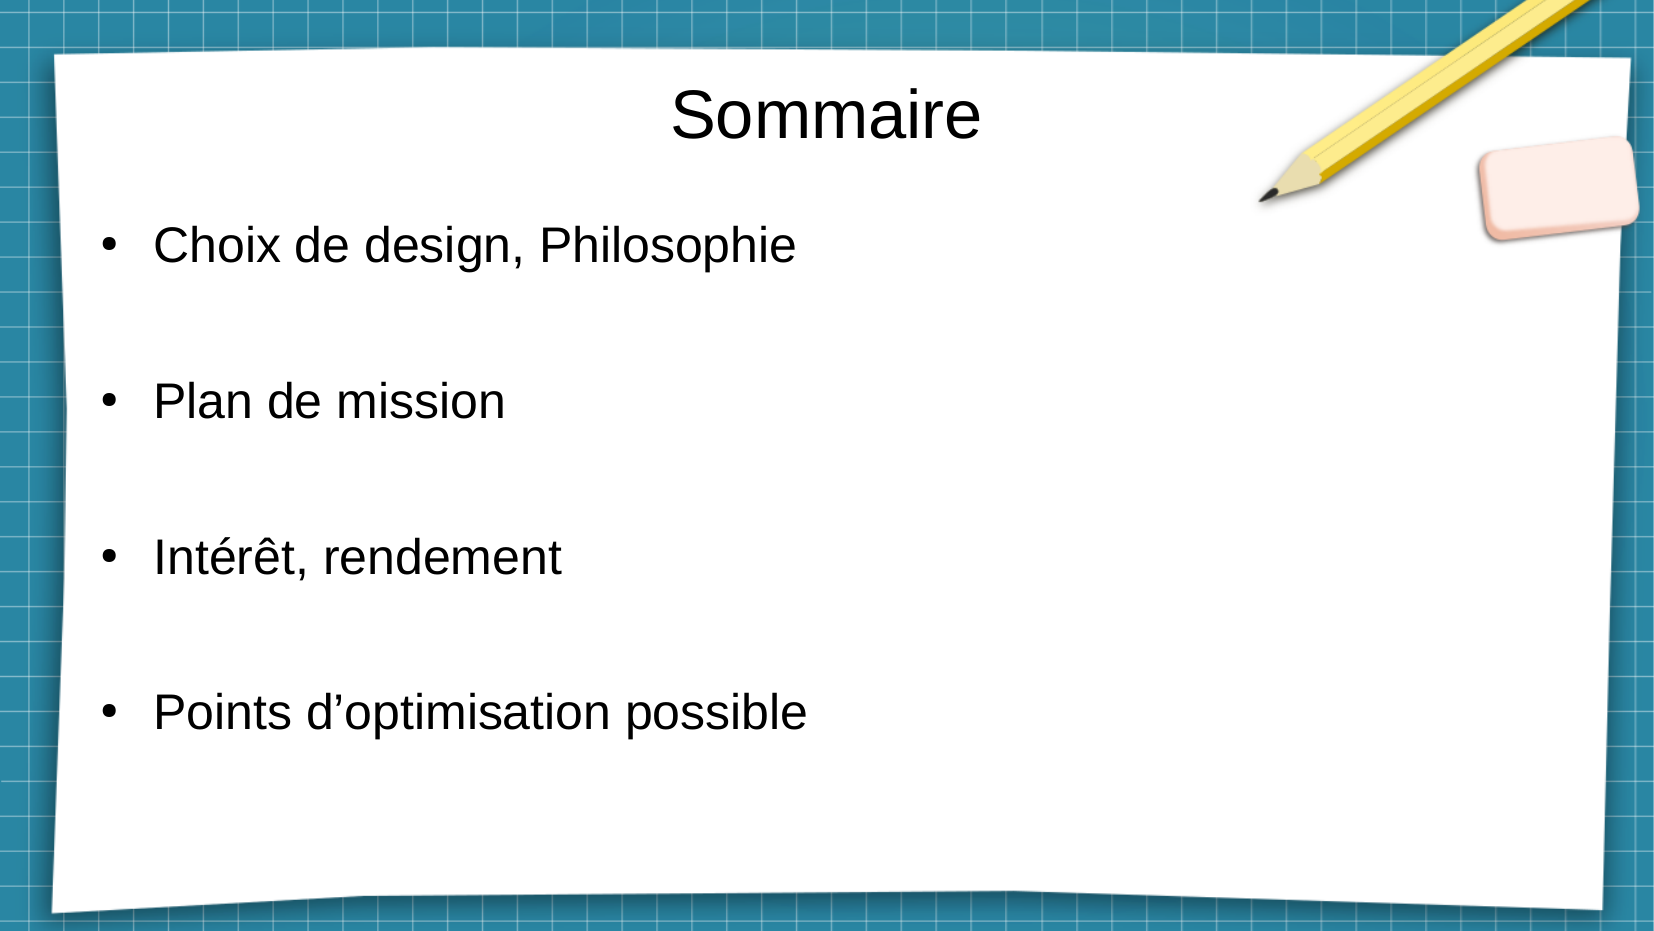

# Sommaire
Choix de design, Philosophie
Plan de mission
Intérêt, rendement
Points d’optimisation possible